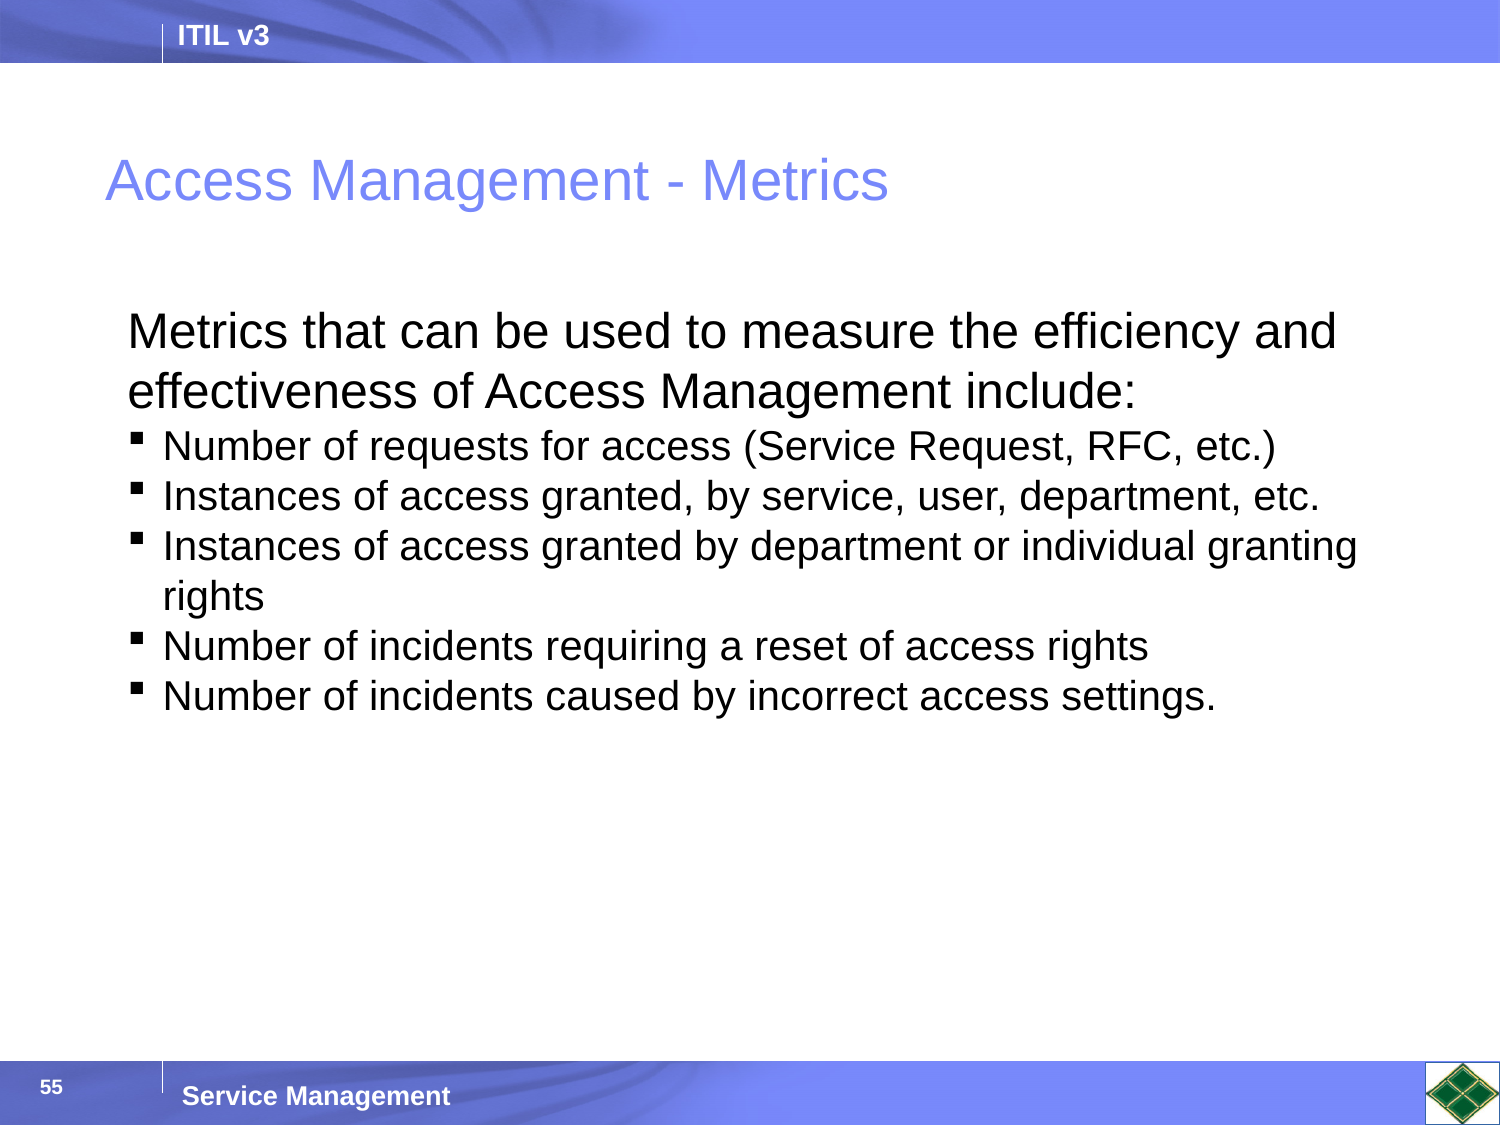

Access Management - Metrics
Metrics that can be used to measure the efficiency and effectiveness of Access Management include:
Number of requests for access (Service Request, RFC, etc.)
Instances of access granted, by service, user, department, etc.
Instances of access granted by department or individual granting rights
Number of incidents requiring a reset of access rights
Number of incidents caused by incorrect access settings.